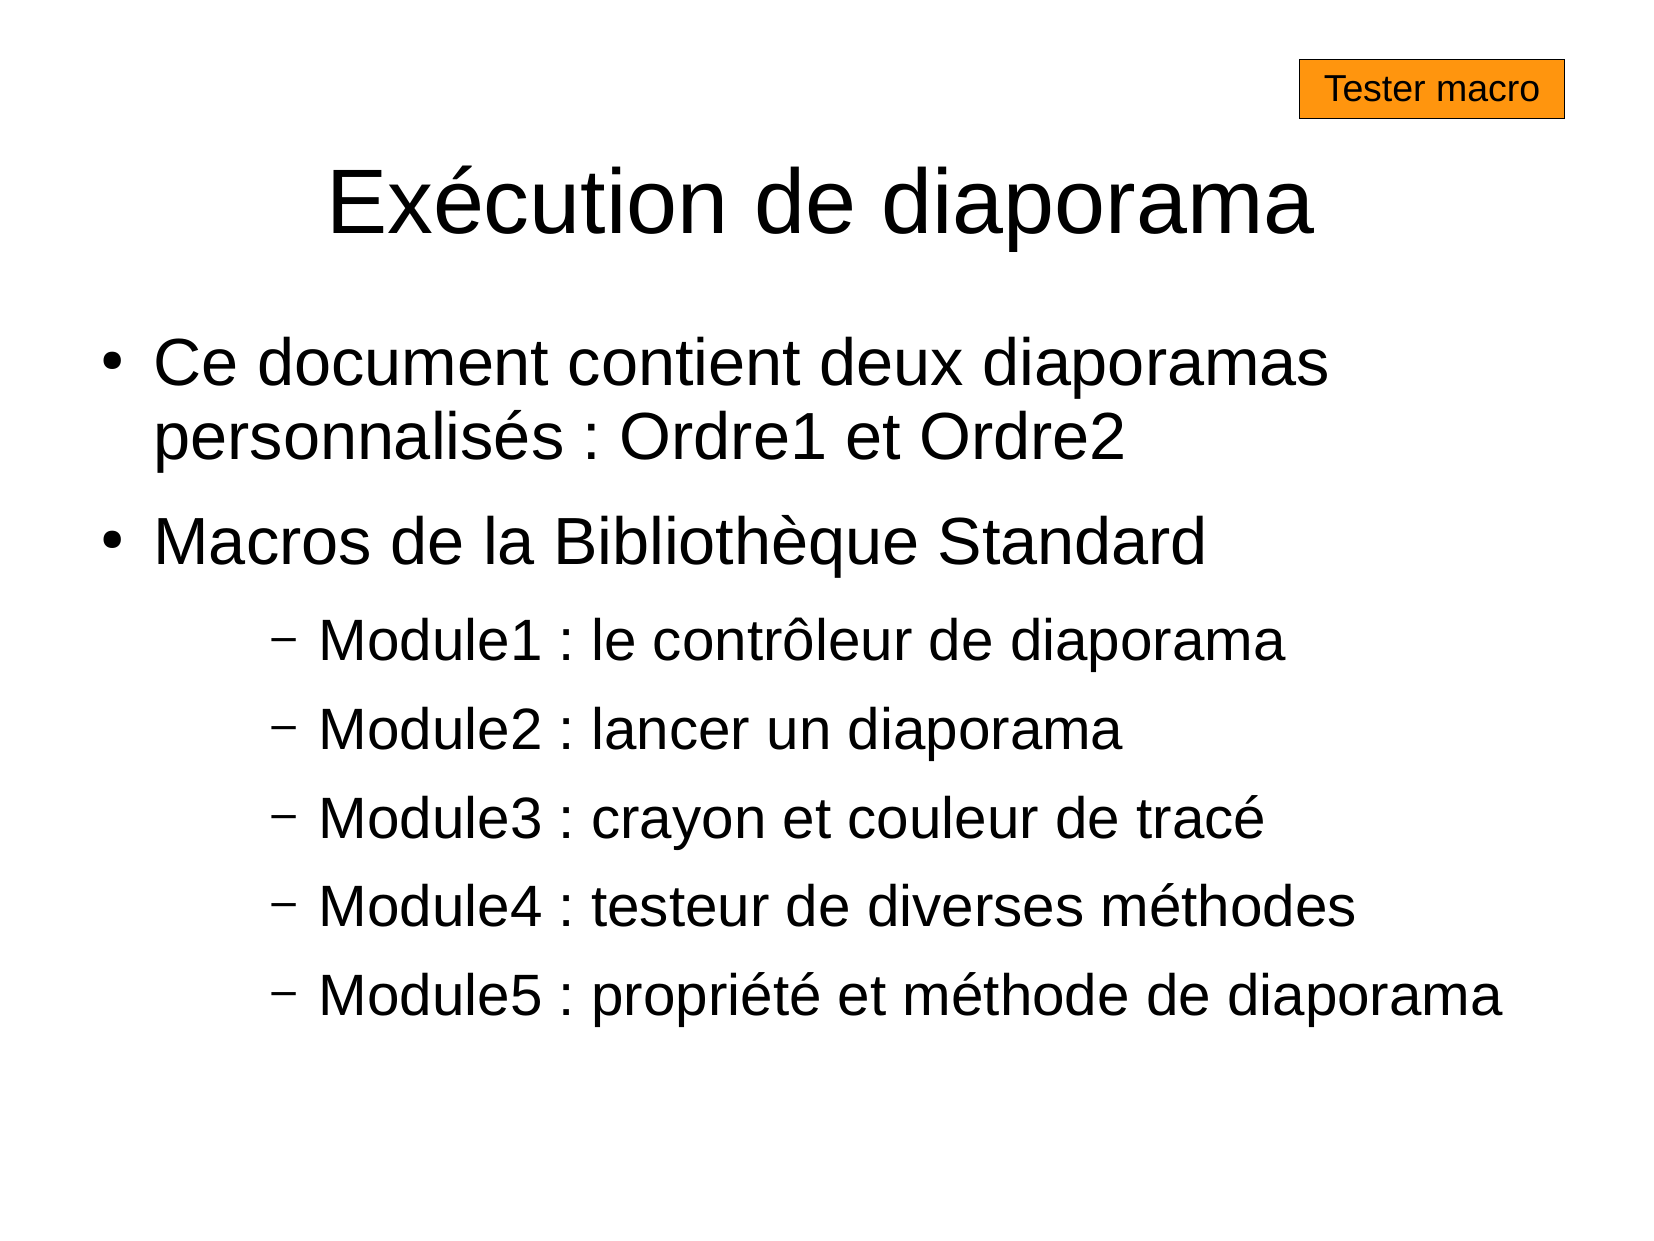

# Exécution de diaporama
Ce document contient deux diaporamas personnalisés : Ordre1 et Ordre2
Macros de la Bibliothèque Standard
Module1 : le contrôleur de diaporama
Module2 : lancer un diaporama
Module3 : crayon et couleur de tracé
Module4 : testeur de diverses méthodes
Module5 : propriété et méthode de diaporama